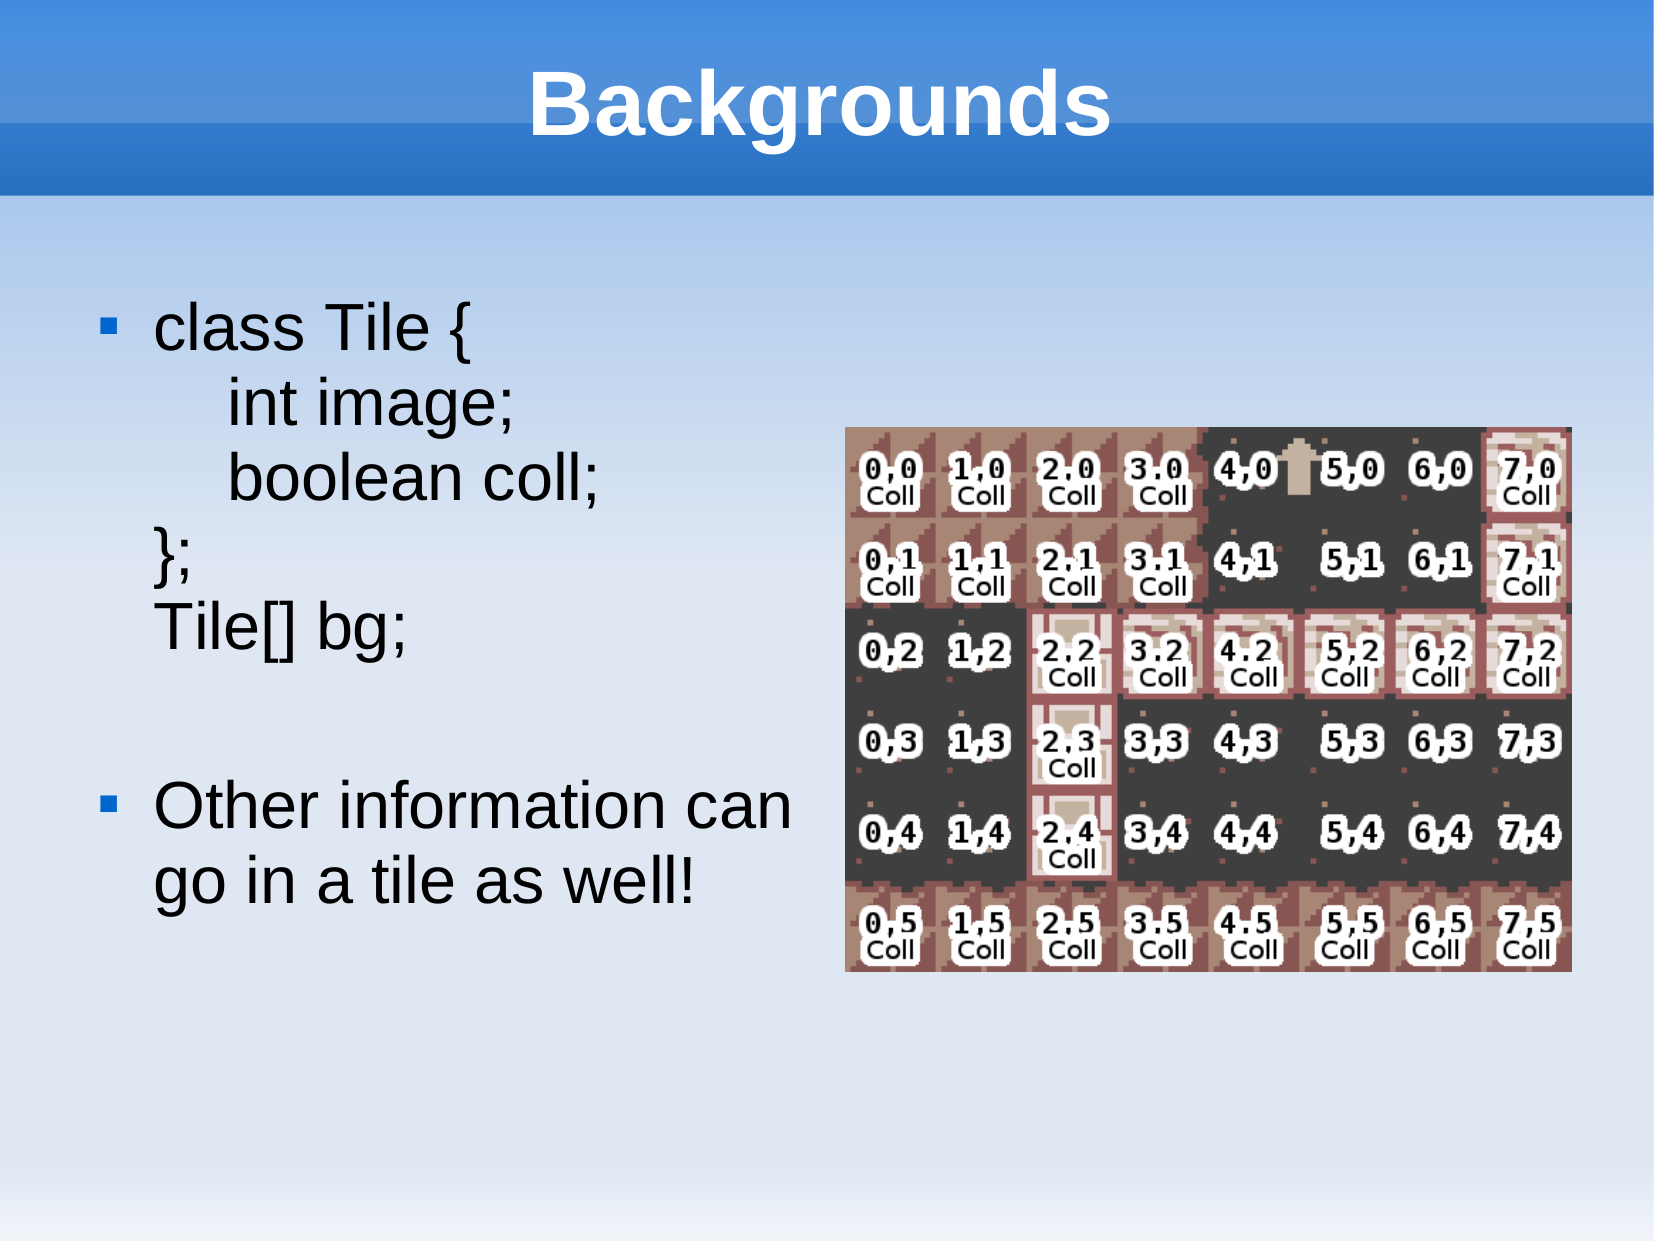

# Backgrounds
class Tile {
 int image;
 boolean coll;
};
Tile[] bg;
Other information can go in a tile as well!